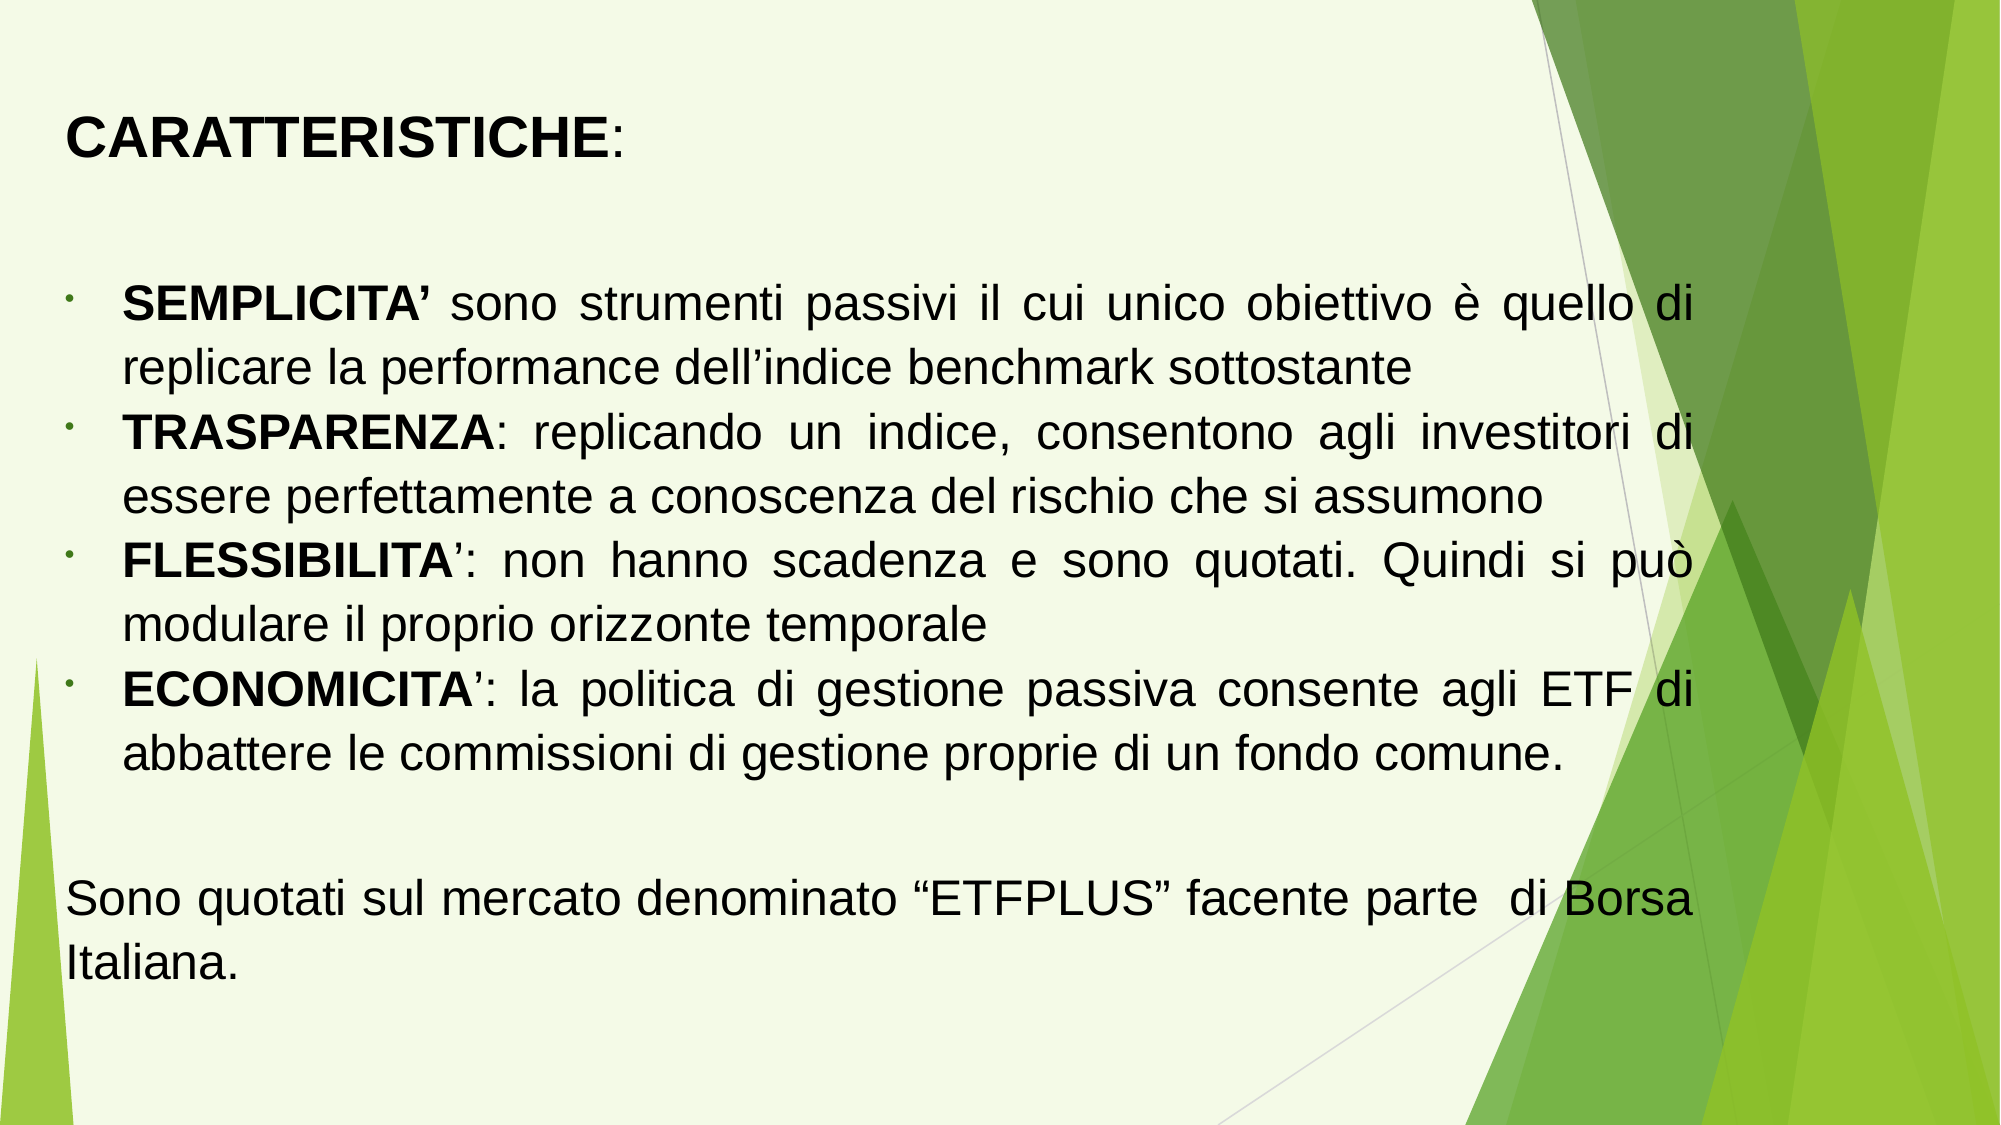

CARATTERISTICHE:
SEMPLICITA’ sono strumenti passivi il cui unico obiettivo è quello di replicare la performance dell’indice benchmark sottostante
TRASPARENZA: replicando un indice, consentono agli investitori di essere perfettamente a conoscenza del rischio che si assumono
FLESSIBILITA’: non hanno scadenza e sono quotati. Quindi si può modulare il proprio orizzonte temporale
ECONOMICITA’: la politica di gestione passiva consente agli ETF di abbattere le commissioni di gestione proprie di un fondo comune.
Sono quotati sul mercato denominato “ETFPLUS” facente parte di Borsa Italiana.